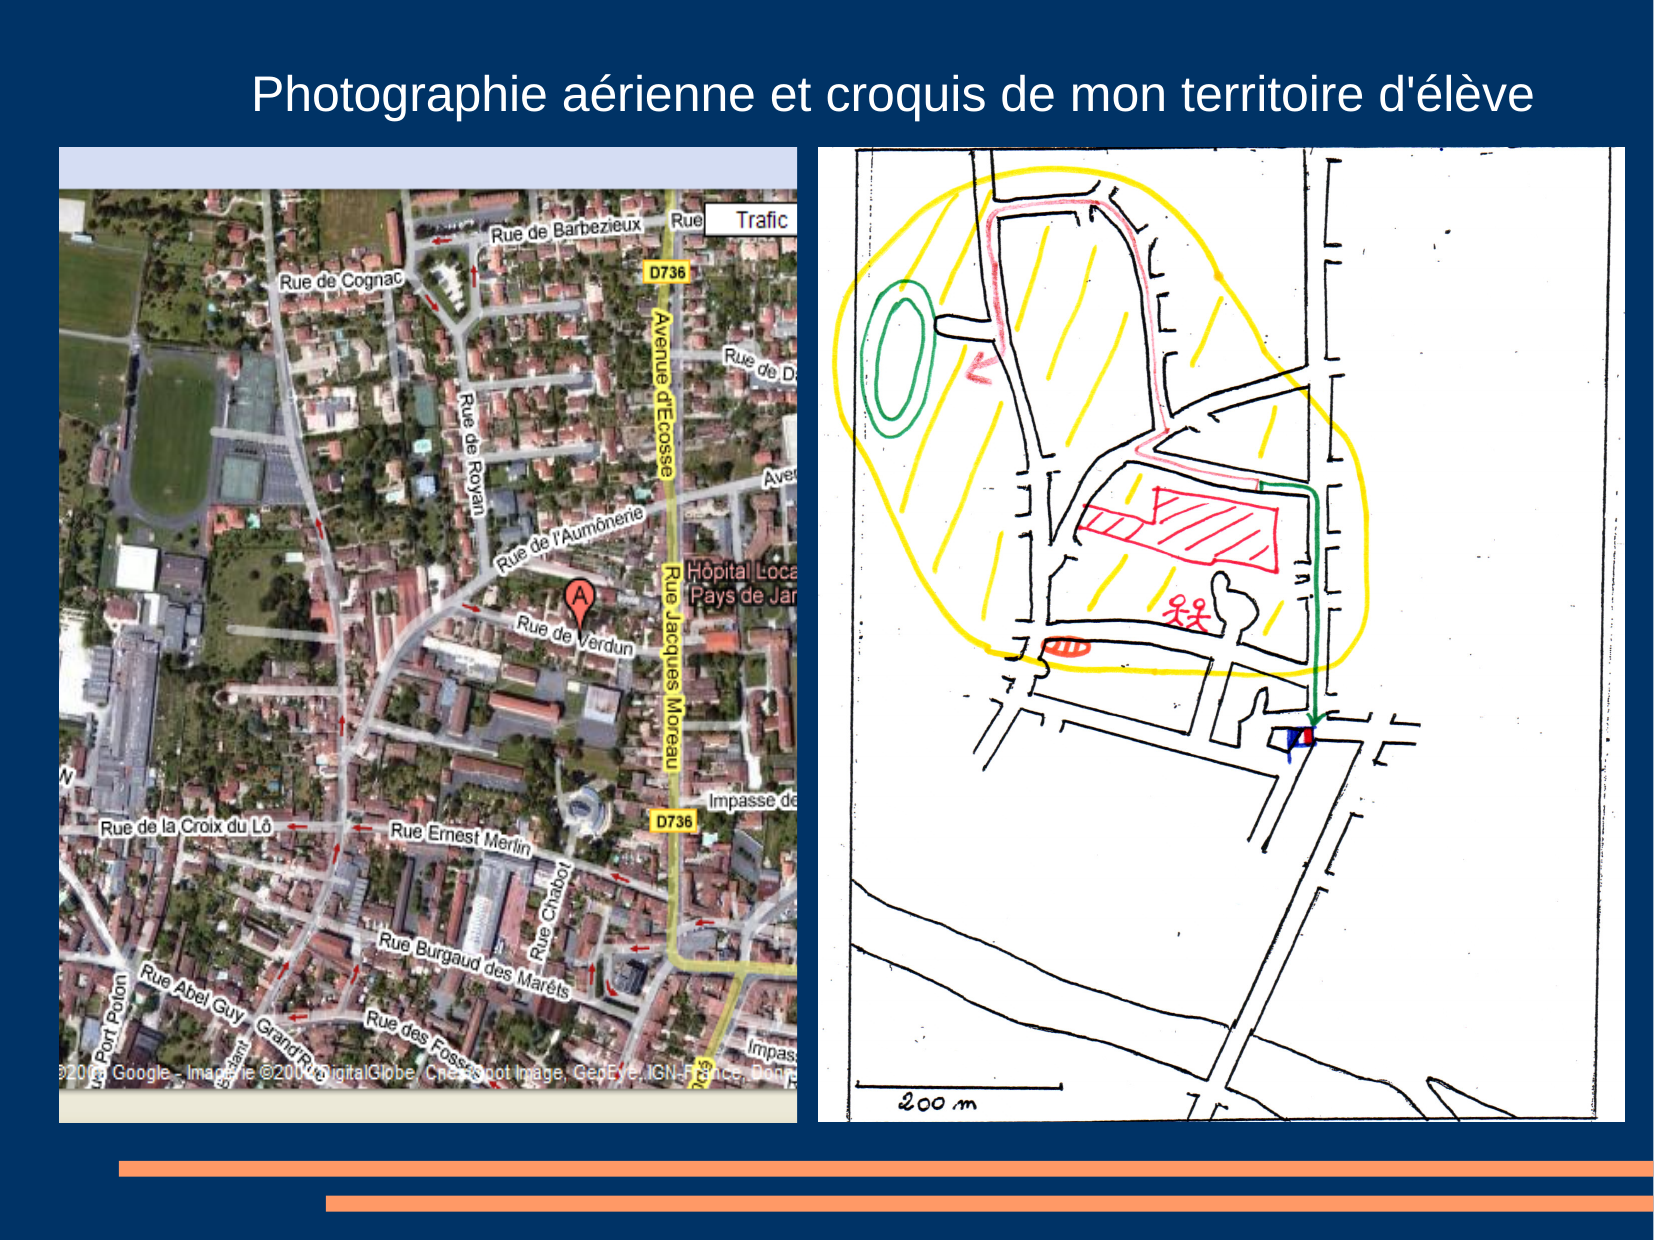

Photographie aérienne et croquis de mon territoire d'élève